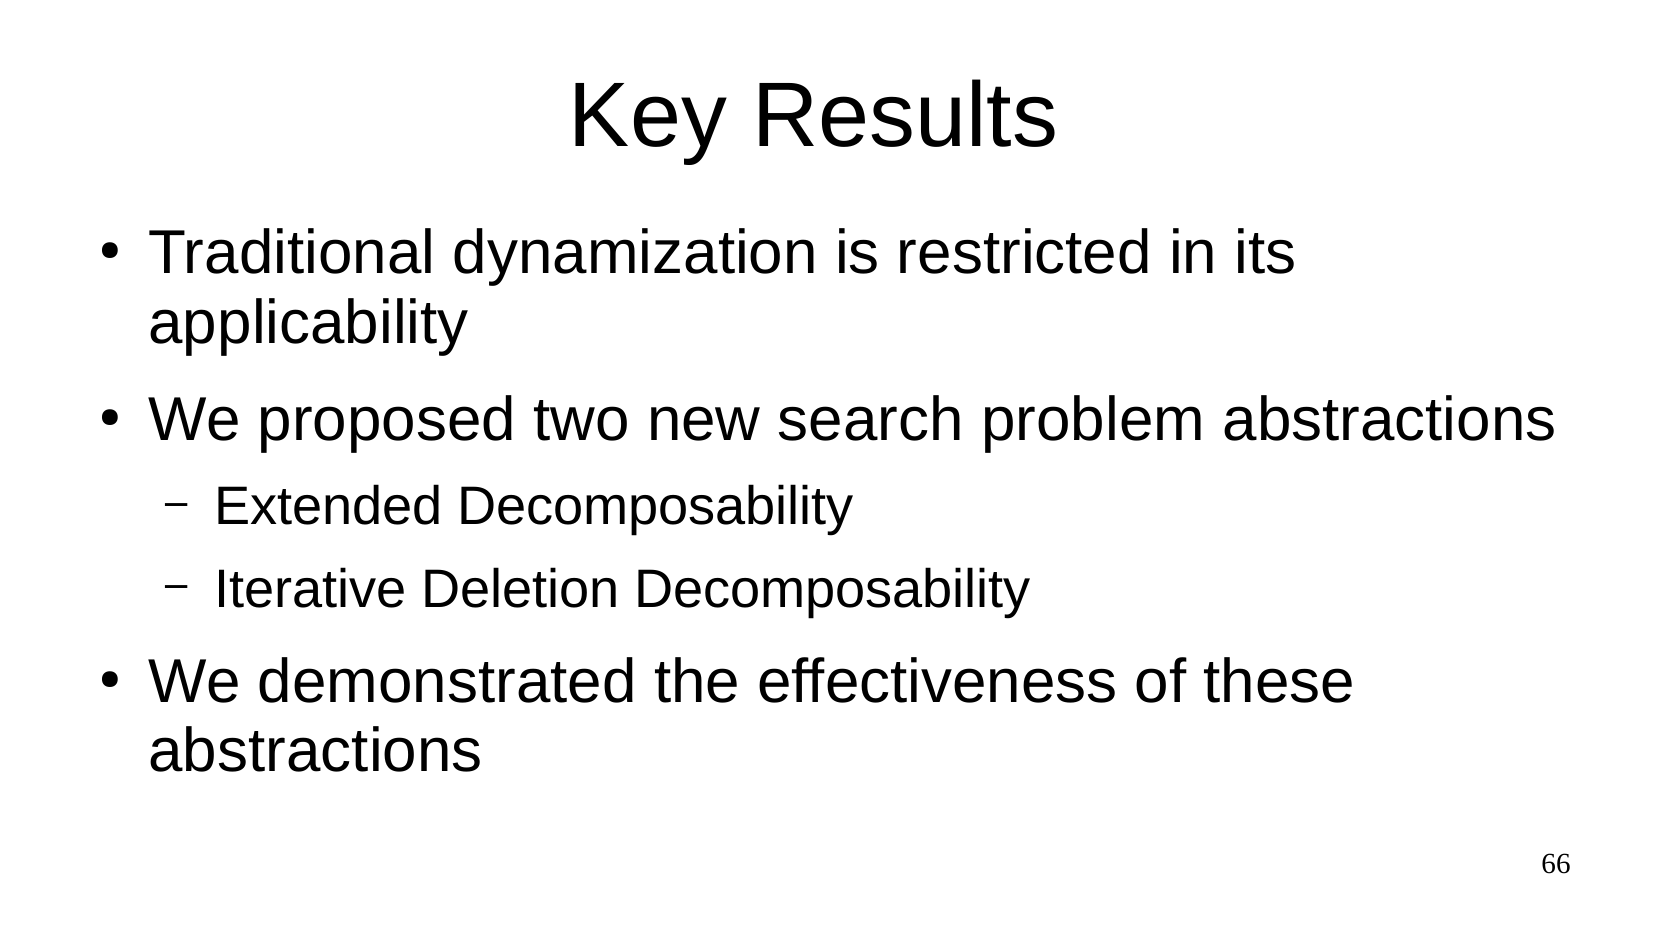

# Key Results
Traditional dynamization is restricted in its applicability
We proposed two new search problem abstractions
Extended Decomposability
Iterative Deletion Decomposability
We demonstrated the effectiveness of these abstractions
66